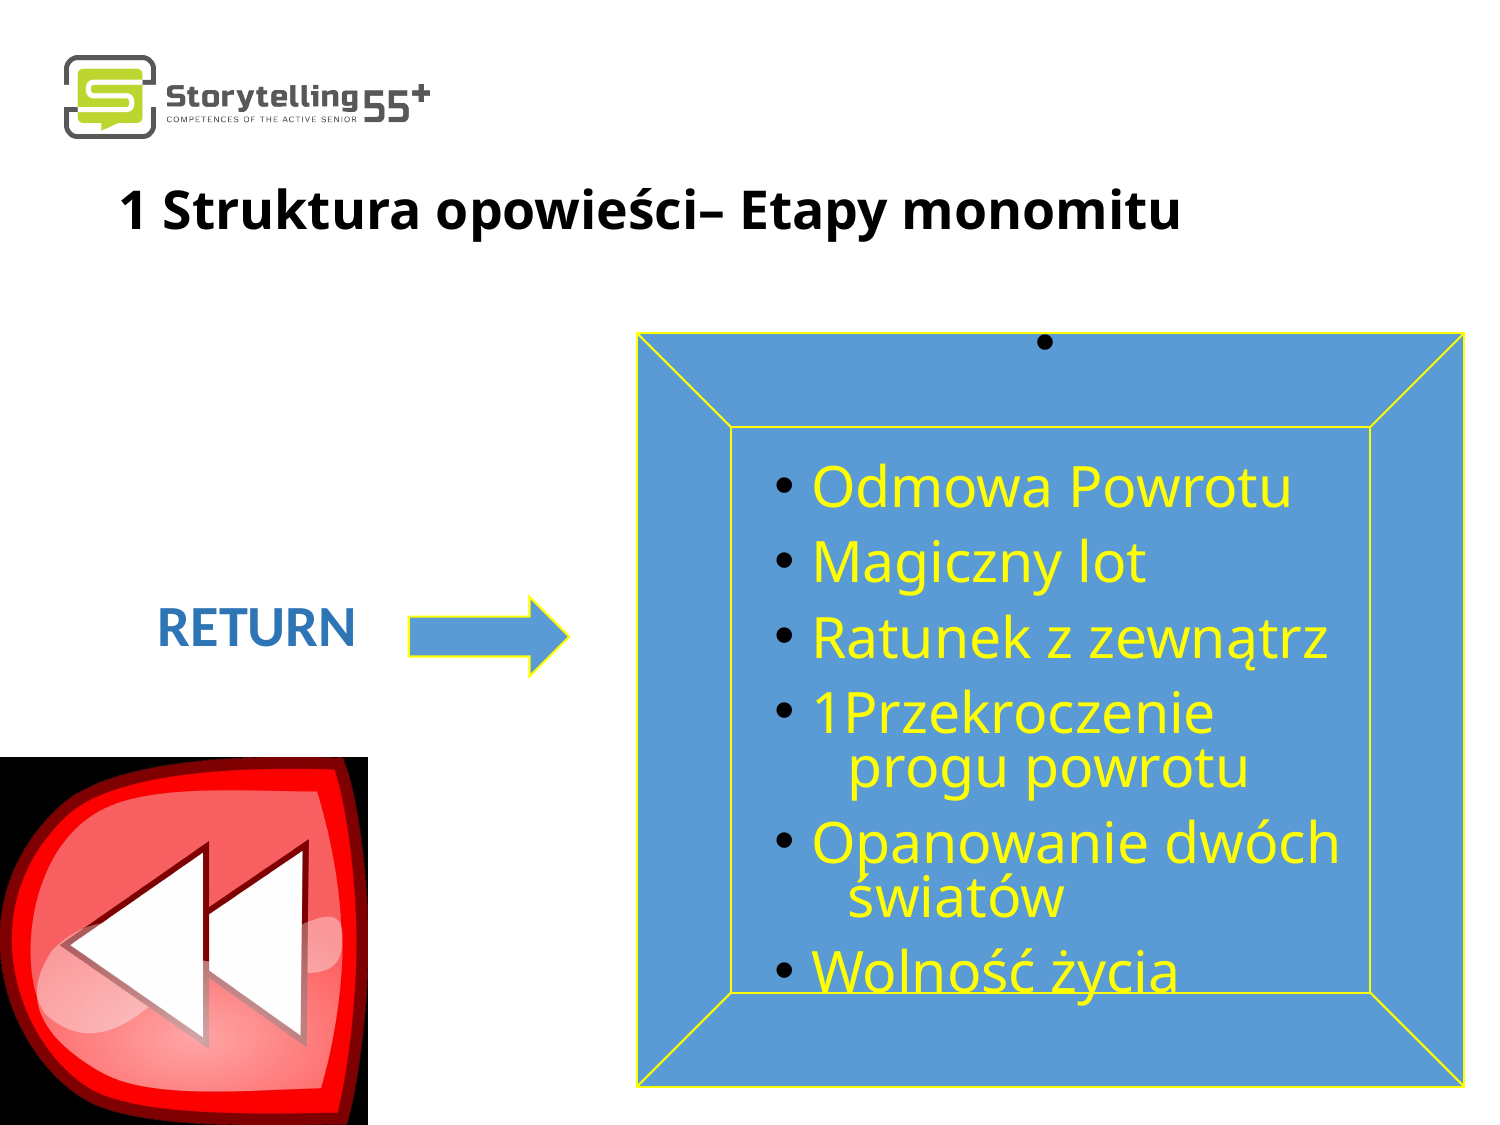

# 1 Struktura opowieści– Etapy monomitu
 RETURN
Odmowa Powrotu
Magiczny lot
Ratunek z zewnątrz
1Przekroczenie progu powrotu
Opanowanie dwóch światów
Wolność życia